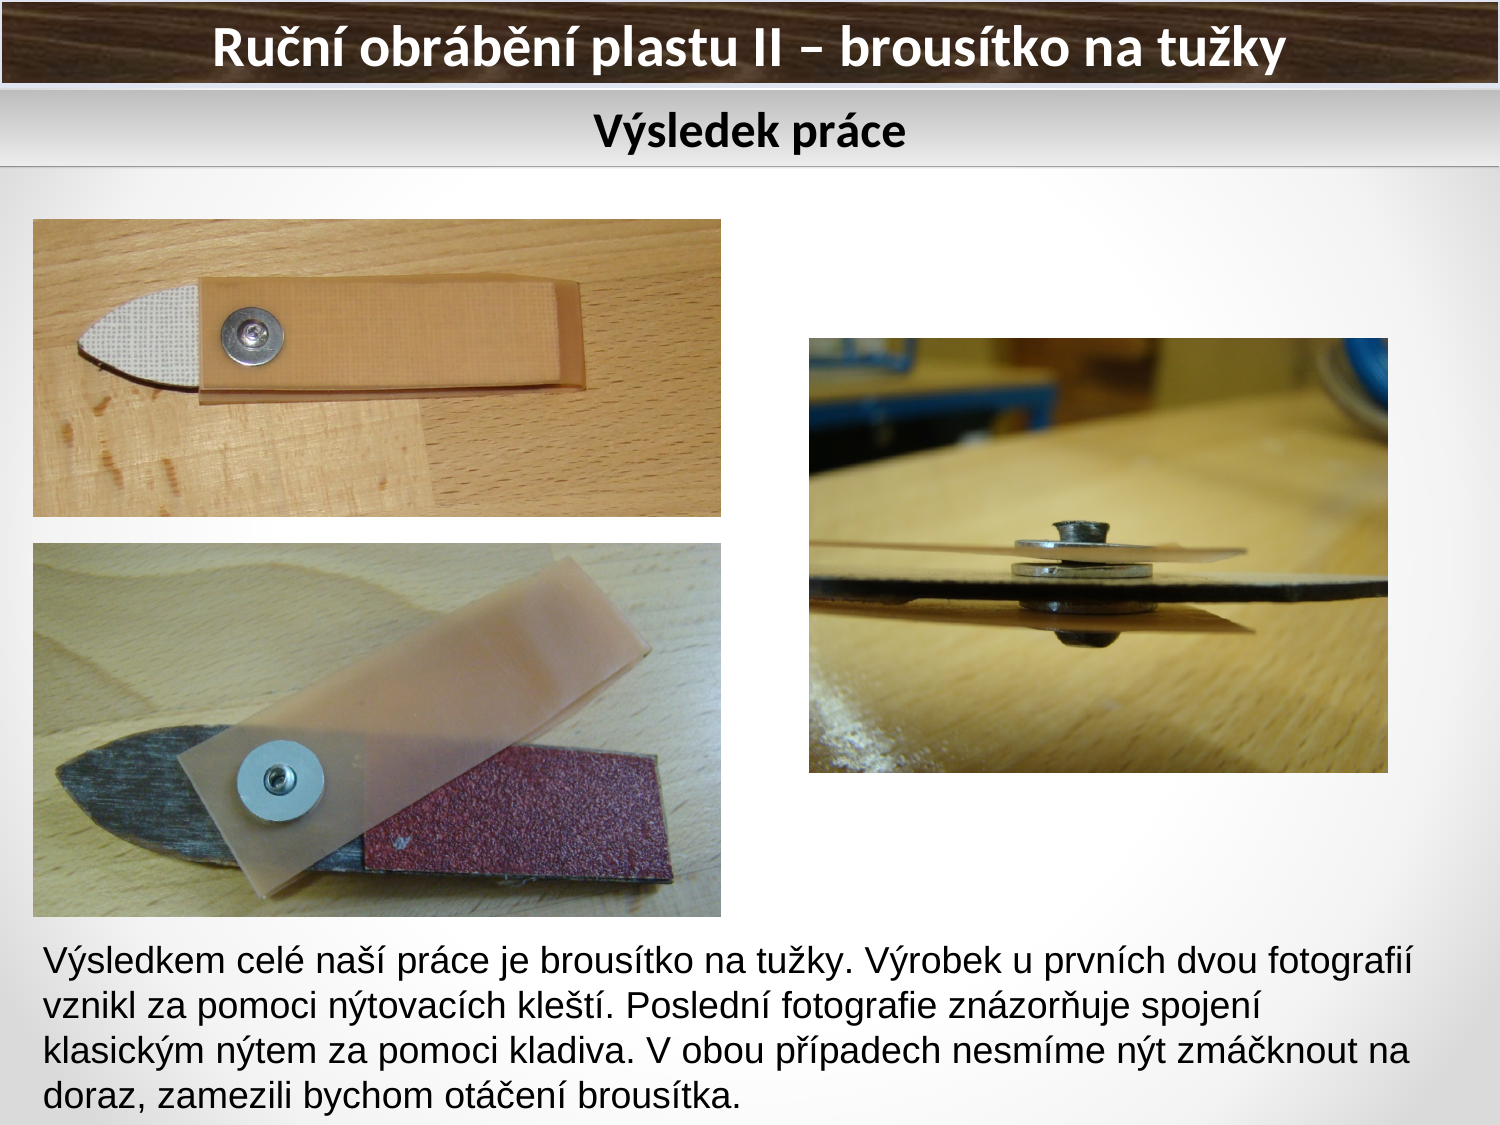

Ruční obrábění plastu II – brousítko na tužky
Výsledek práce
Výsledkem celé naší práce je brousítko na tužky. Výrobek u prvních dvou fotografií vznikl za pomoci nýtovacích kleští. Poslední fotografie znázorňuje spojení klasickým nýtem za pomoci kladiva. V obou případech nesmíme nýt zmáčknout na doraz, zamezili bychom otáčení brousítka.